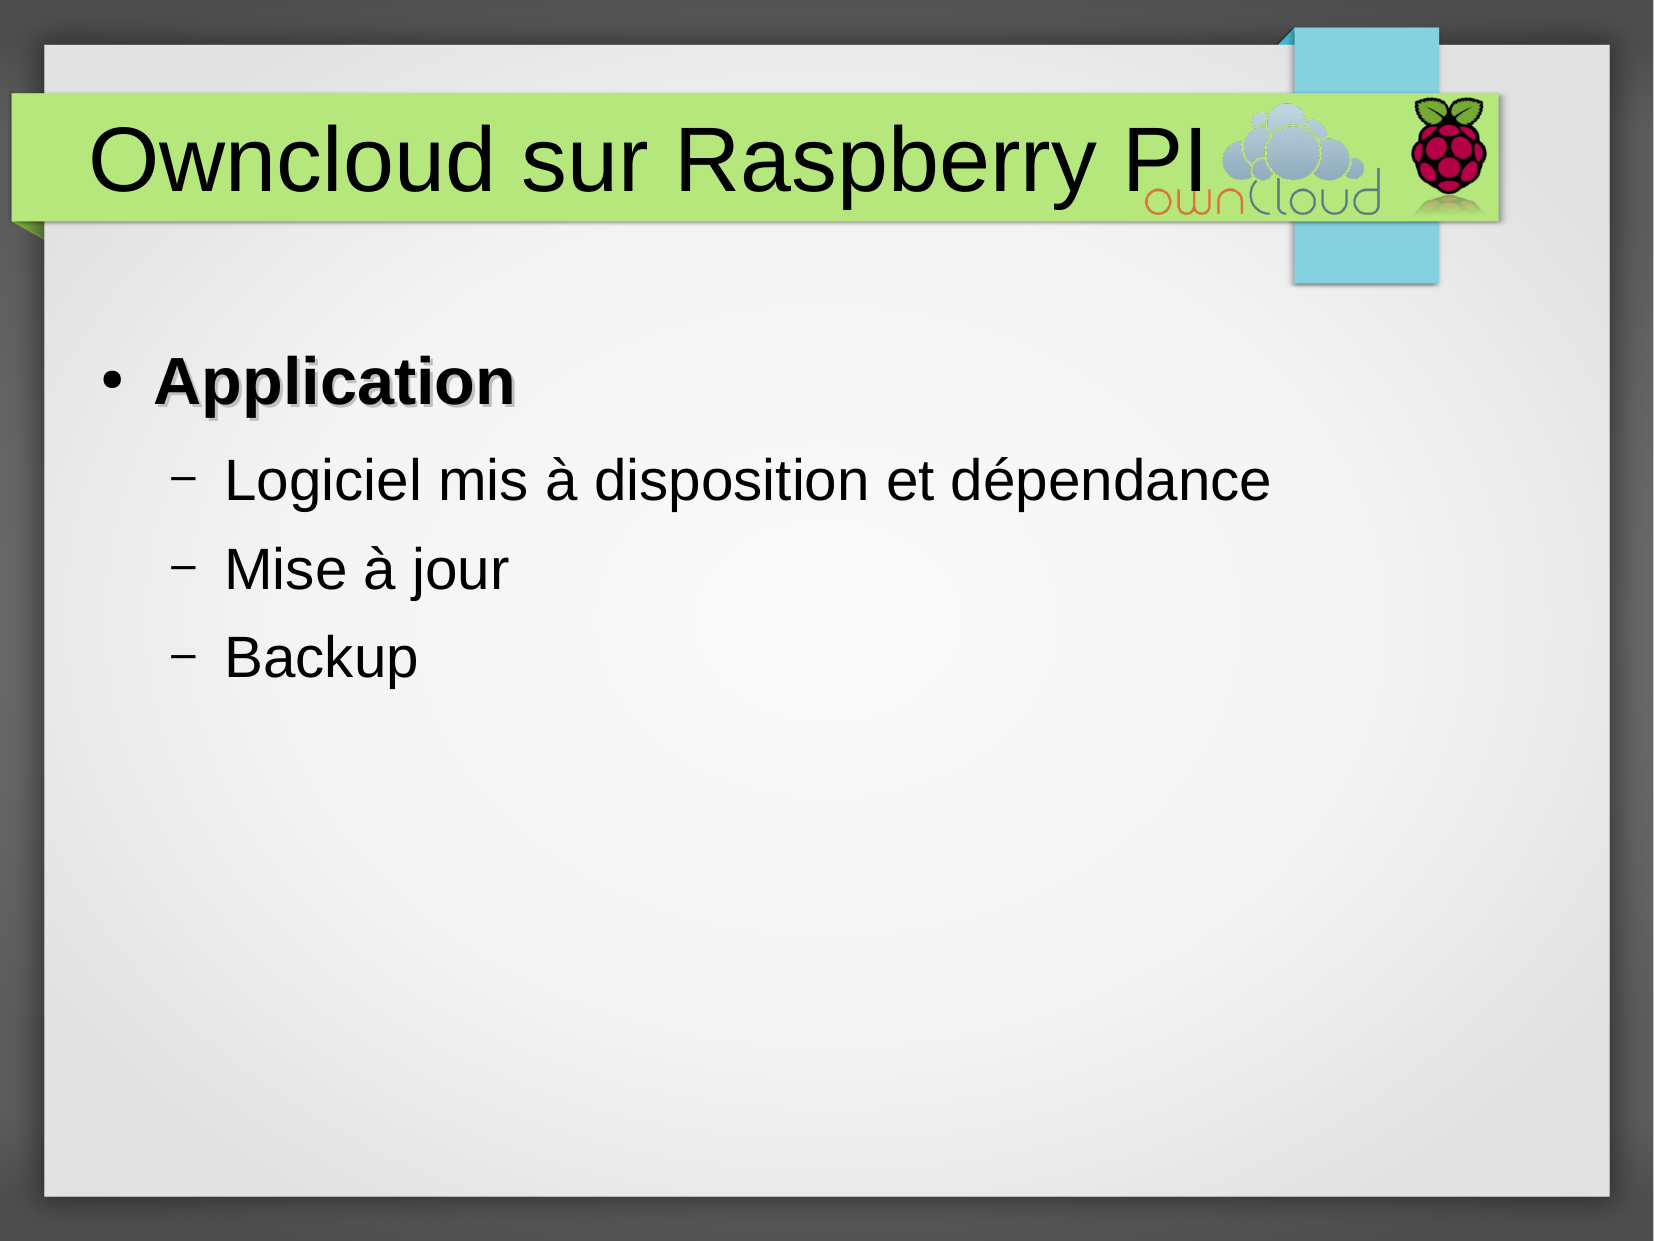

# Owncloud sur Raspberry PI
Application
Logiciel mis à disposition et dépendance
Mise à jour
Backup